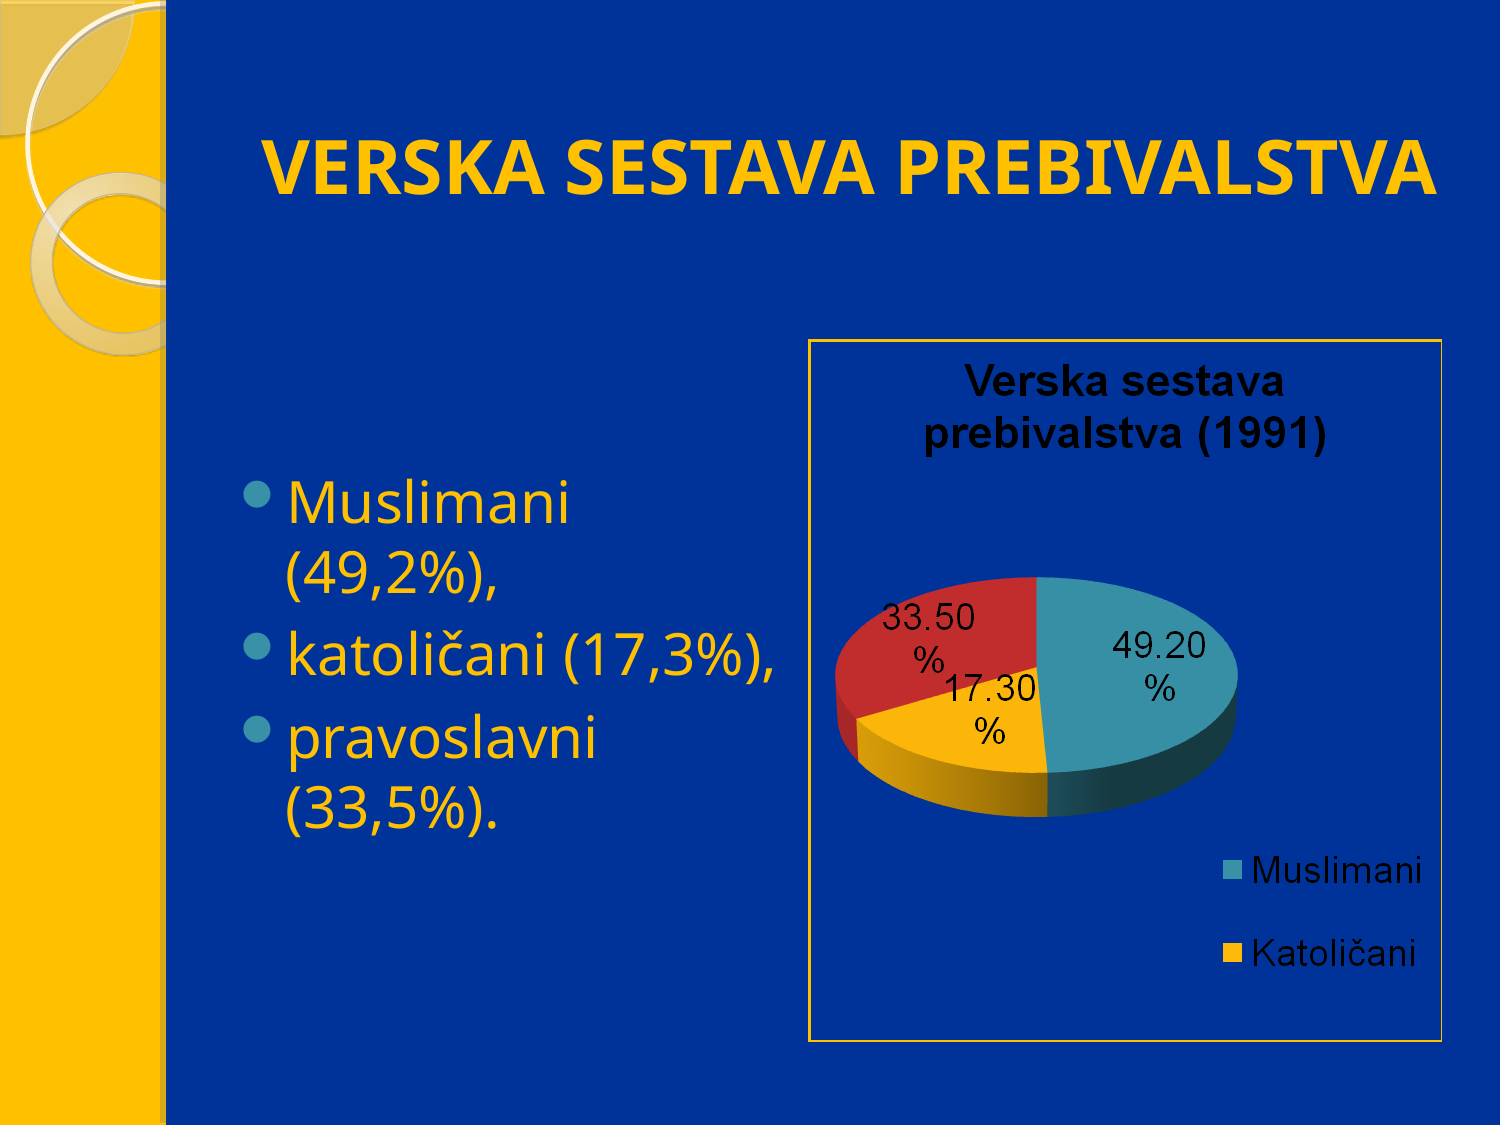

# VERSKA SESTAVA PREBIVALSTVA
Muslimani (49,2%),
katoličani (17,3%),
pravoslavni (33,5%).